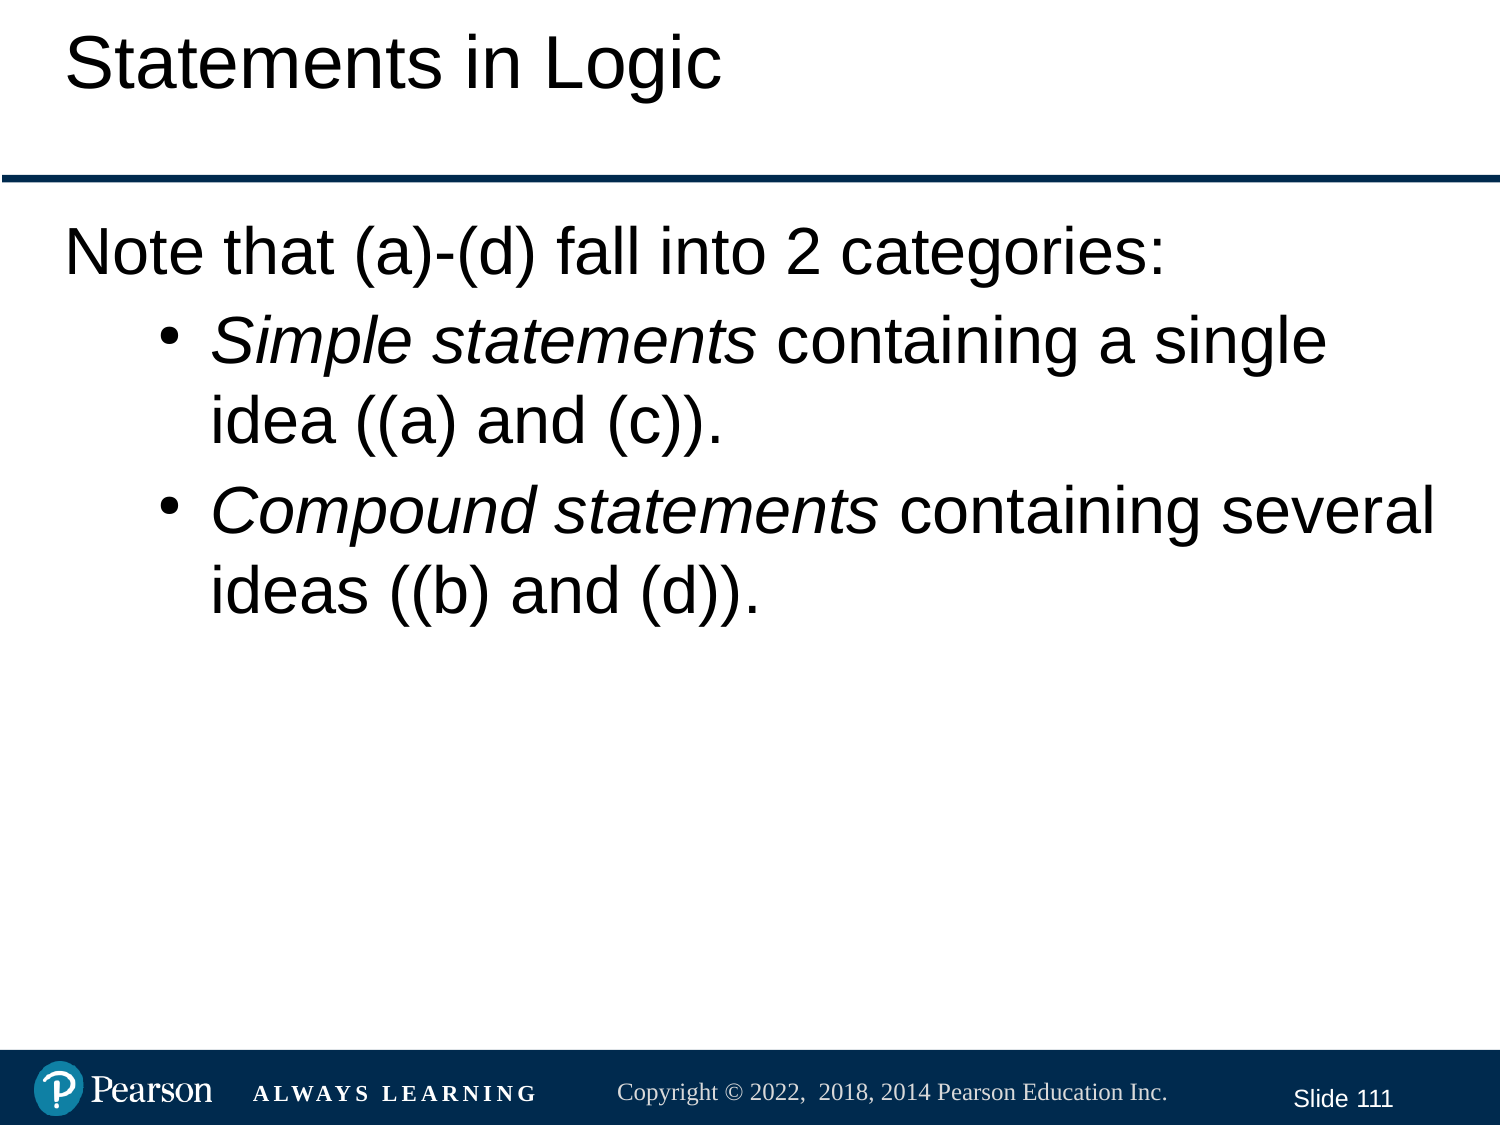

# Statements in Logic
Note that (a)-(d) fall into 2 categories:
Simple statements containing a single idea ((a) and (c)).
Compound statements containing several ideas ((b) and (d)).